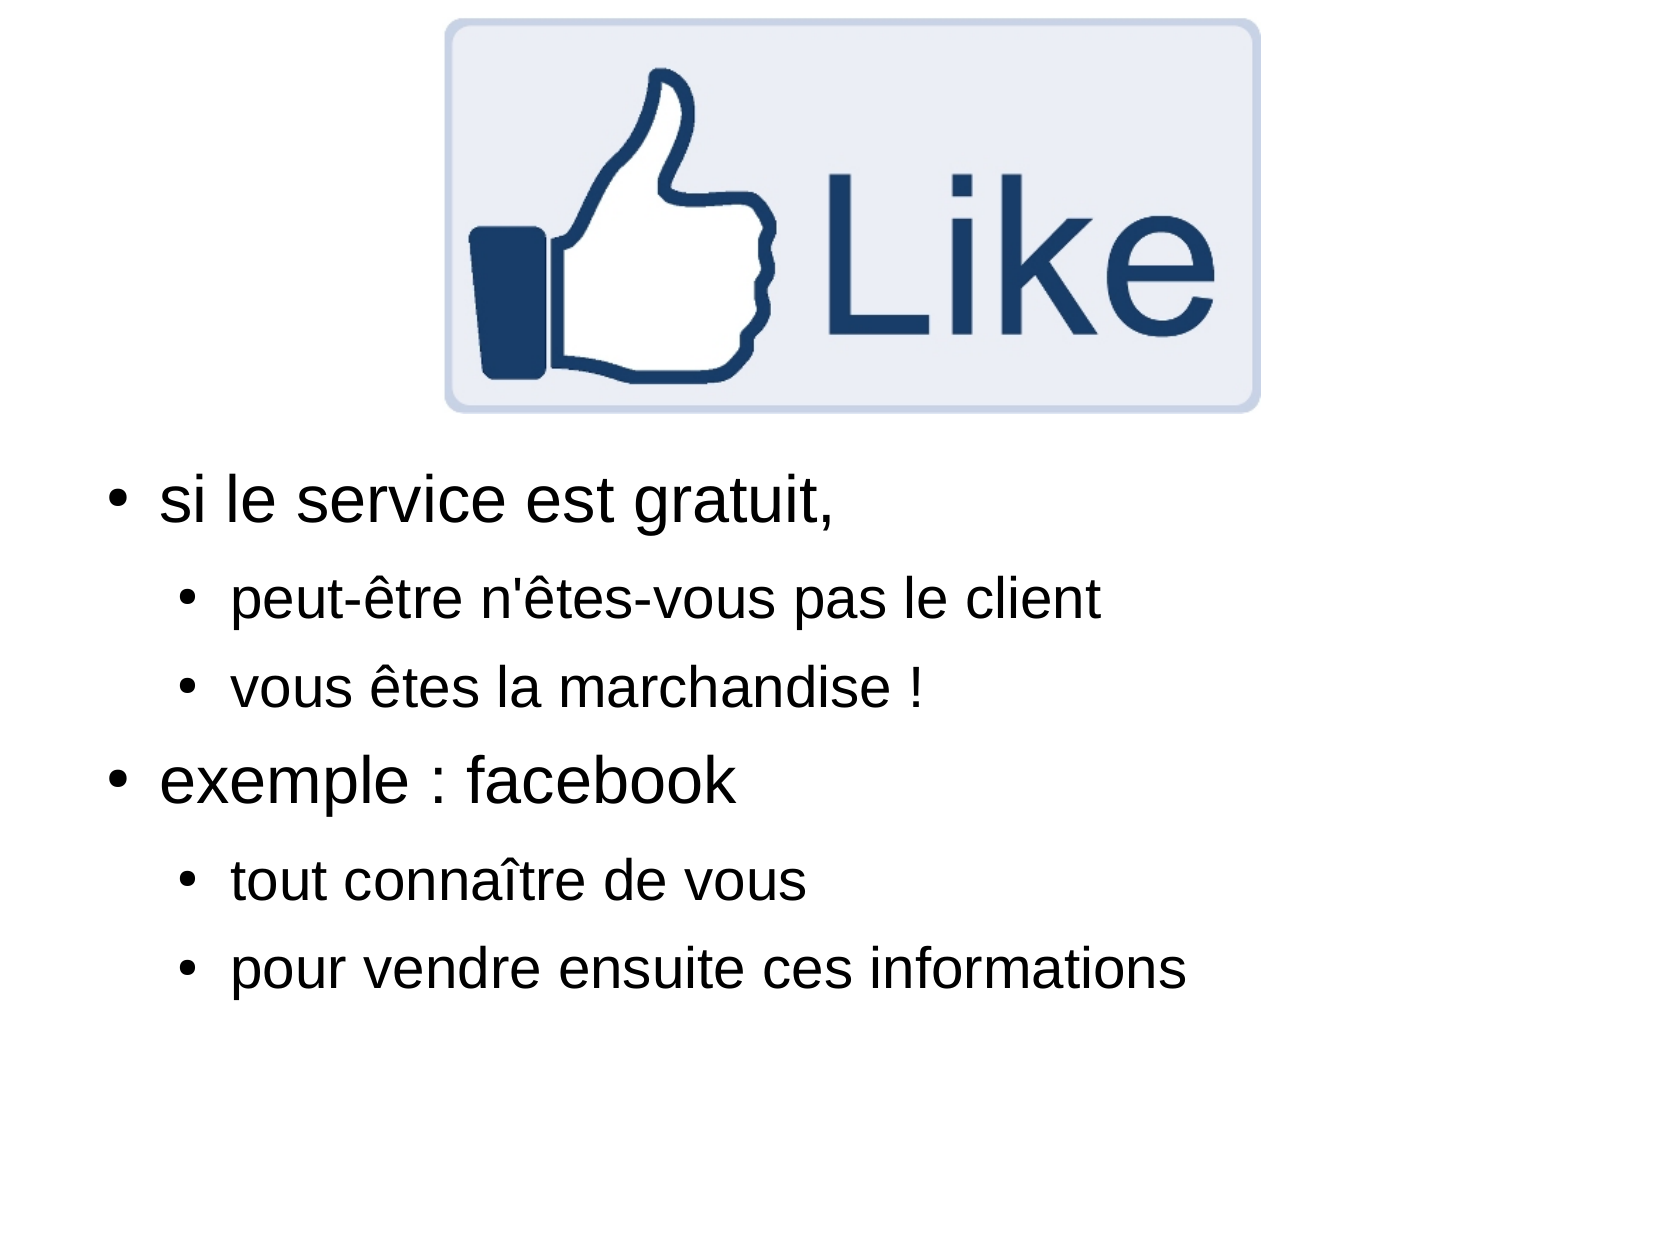

# réseau sociaux
si le service est gratuit,
peut-être n'êtes-vous pas le client
vous êtes la marchandise !
exemple : facebook
tout connaître de vous
pour vendre ensuite ces informations